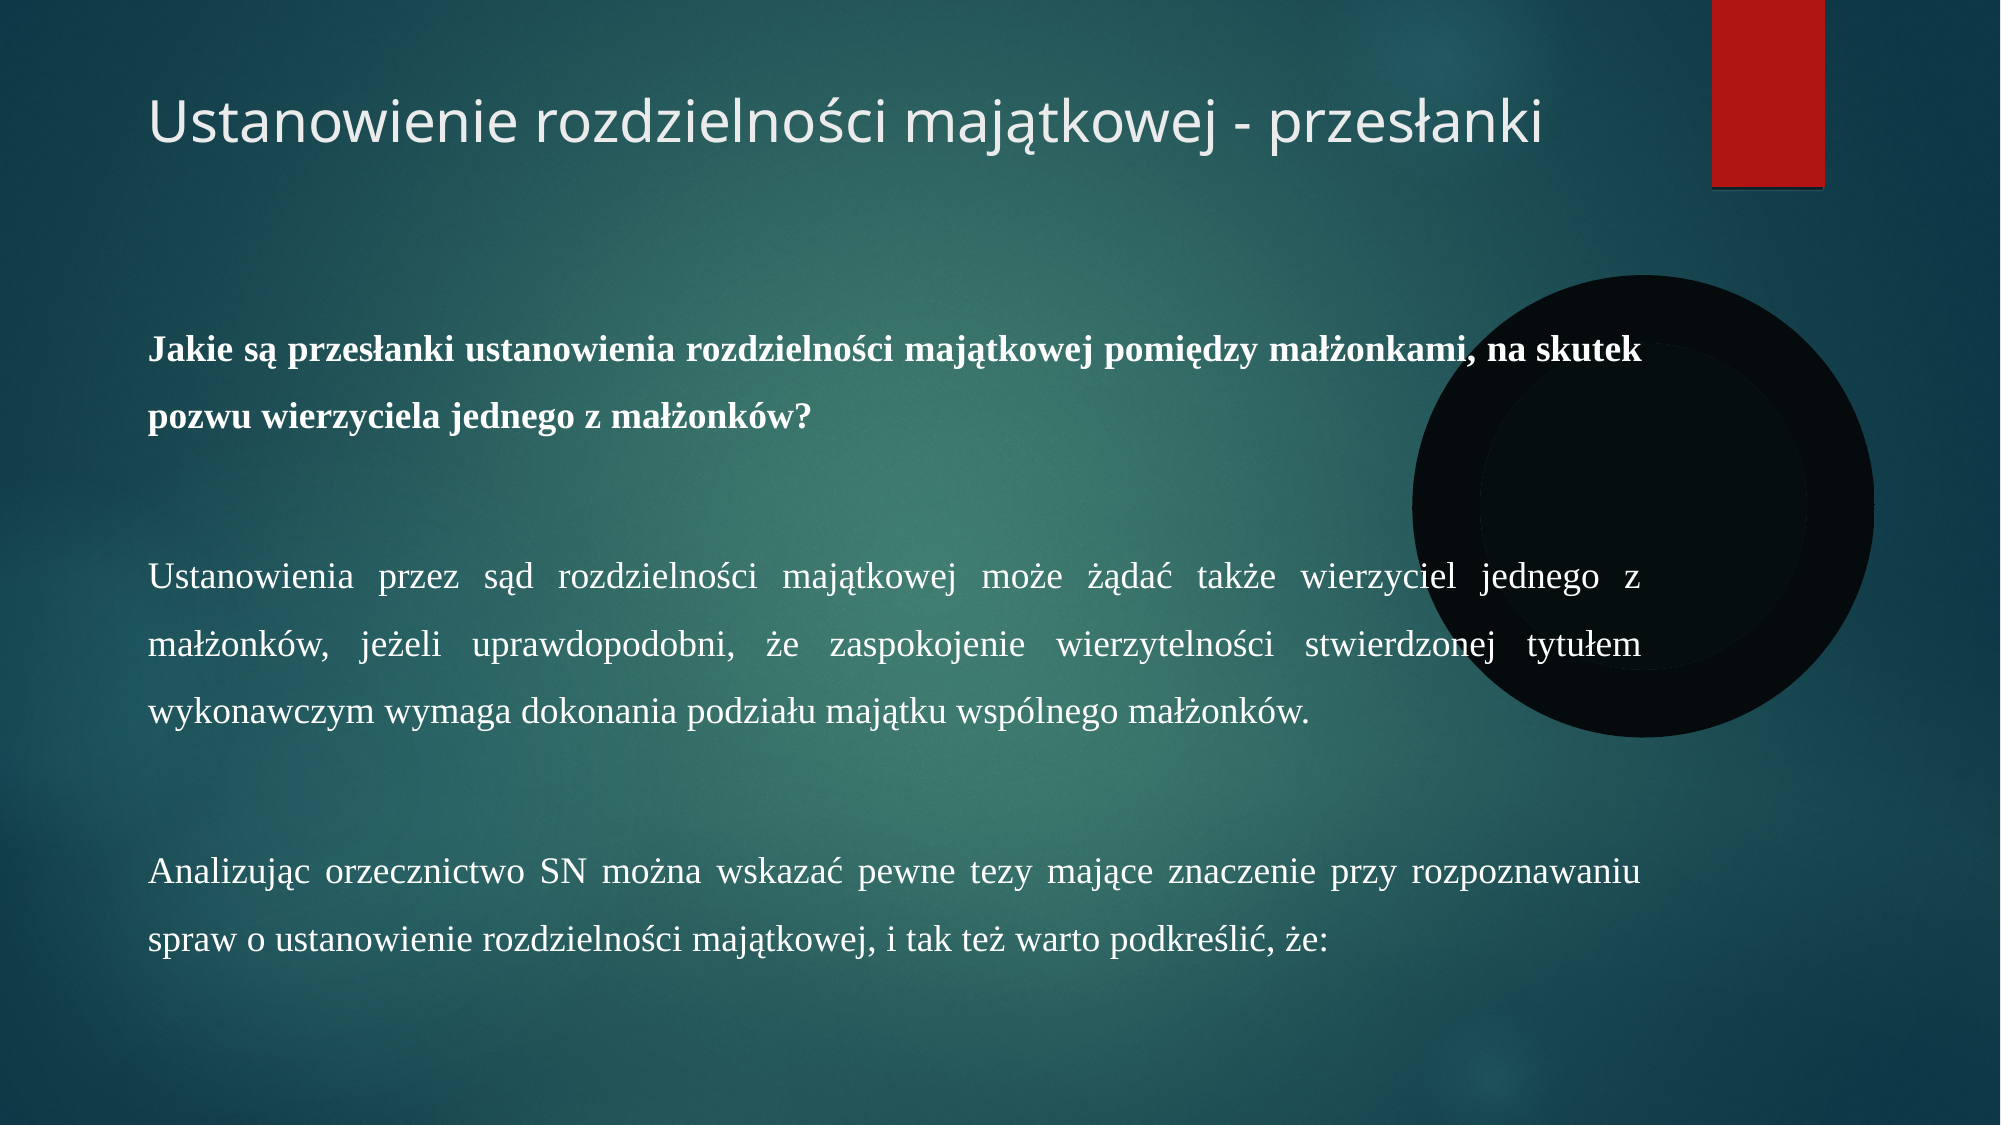

# Ustanowienie rozdzielności majątkowej - przesłanki
Jakie są przesłanki ustanowienia rozdzielności majątkowej pomiędzy małżonkami, na skutek pozwu wierzyciela jednego z małżonków?
Ustanowienia przez sąd rozdzielności majątkowej może żądać także wierzyciel jednego z małżonków, jeżeli uprawdopodobni, że zaspokojenie wierzytelności stwierdzonej tytułem wykonawczym wymaga dokonania podziału majątku wspólnego małżonków.
Analizując orzecznictwo SN można wskazać pewne tezy mające znaczenie przy rozpoznawaniu spraw o ustanowienie rozdzielności majątkowej, i tak też warto podkreślić, że: